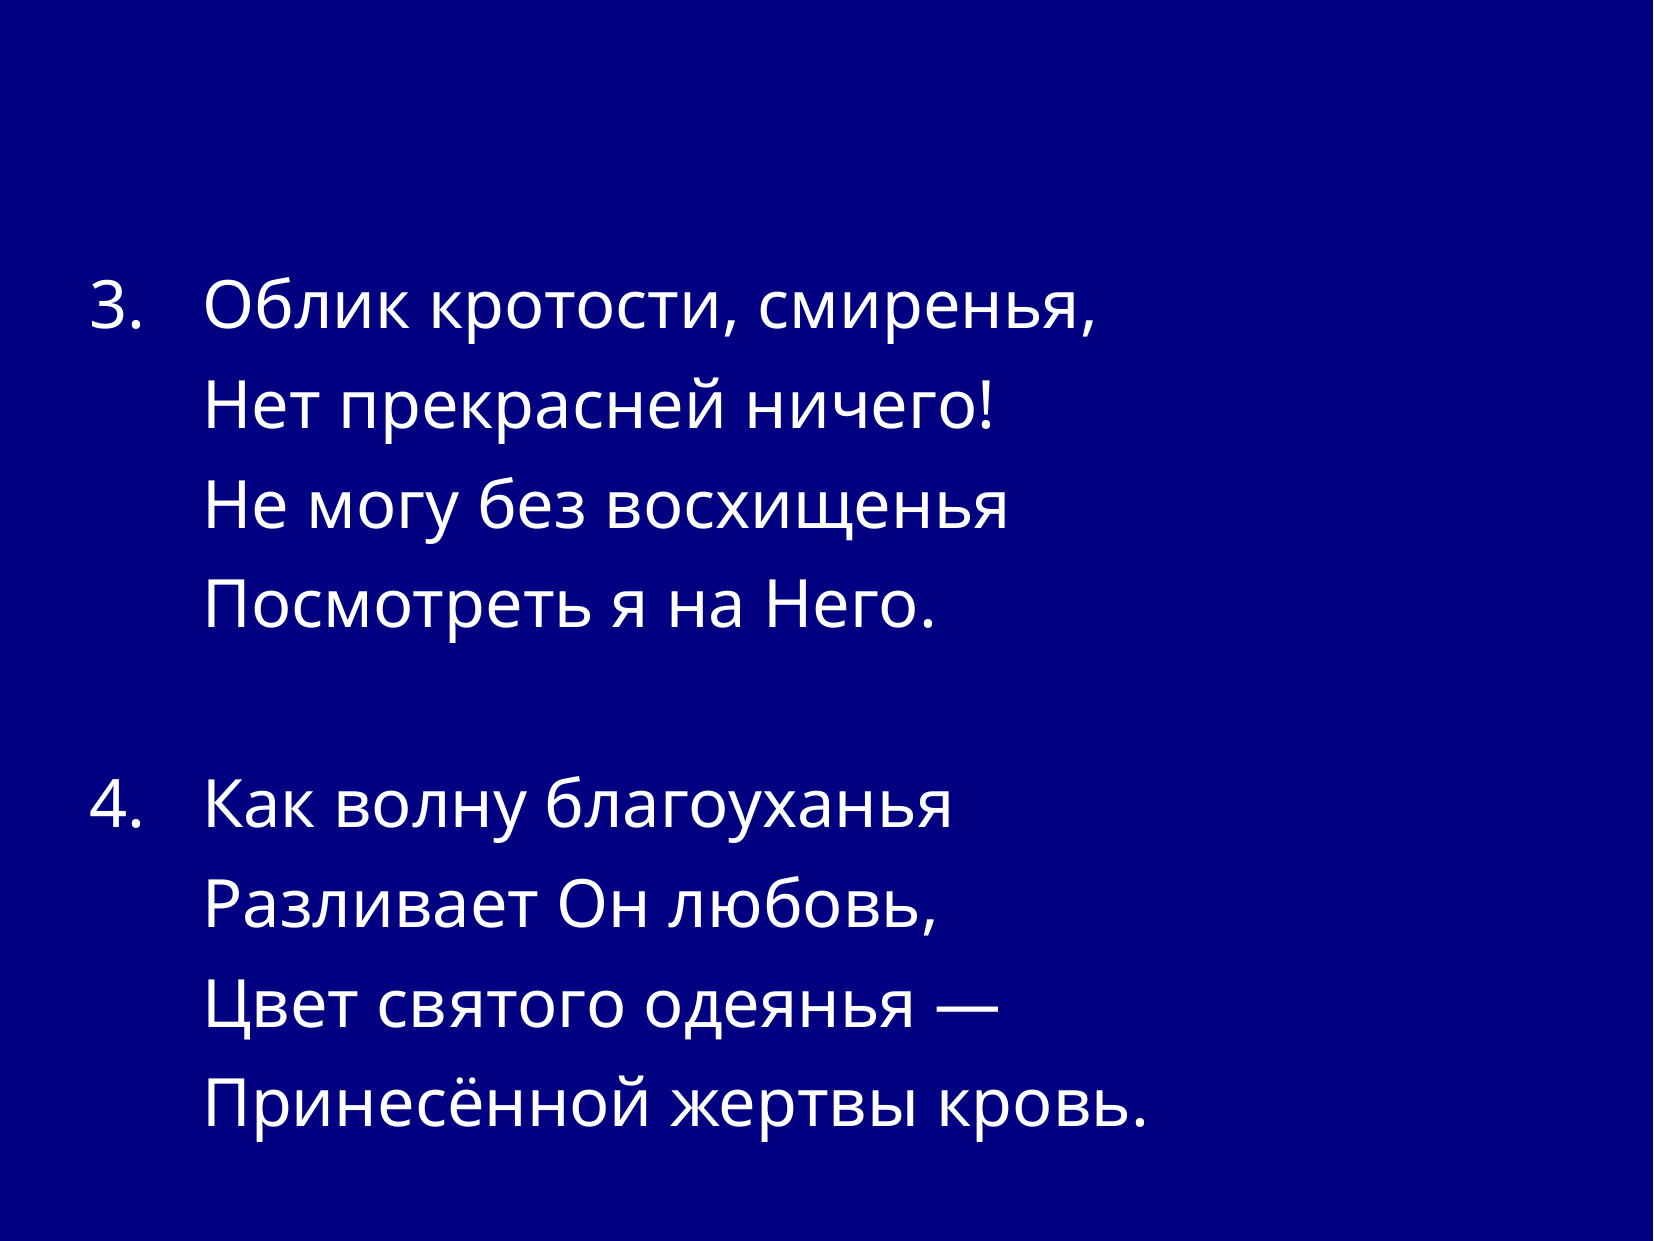

3.	Облик кротости, смиренья,
	Нет прекрасней ничего!
	Не могу без восхищенья
	Посмотреть я на Него.
4.	Как волну благоуханья
	Разливает Он любовь,
	Цвет святого одеянья —
	Принесённой жертвы кровь.